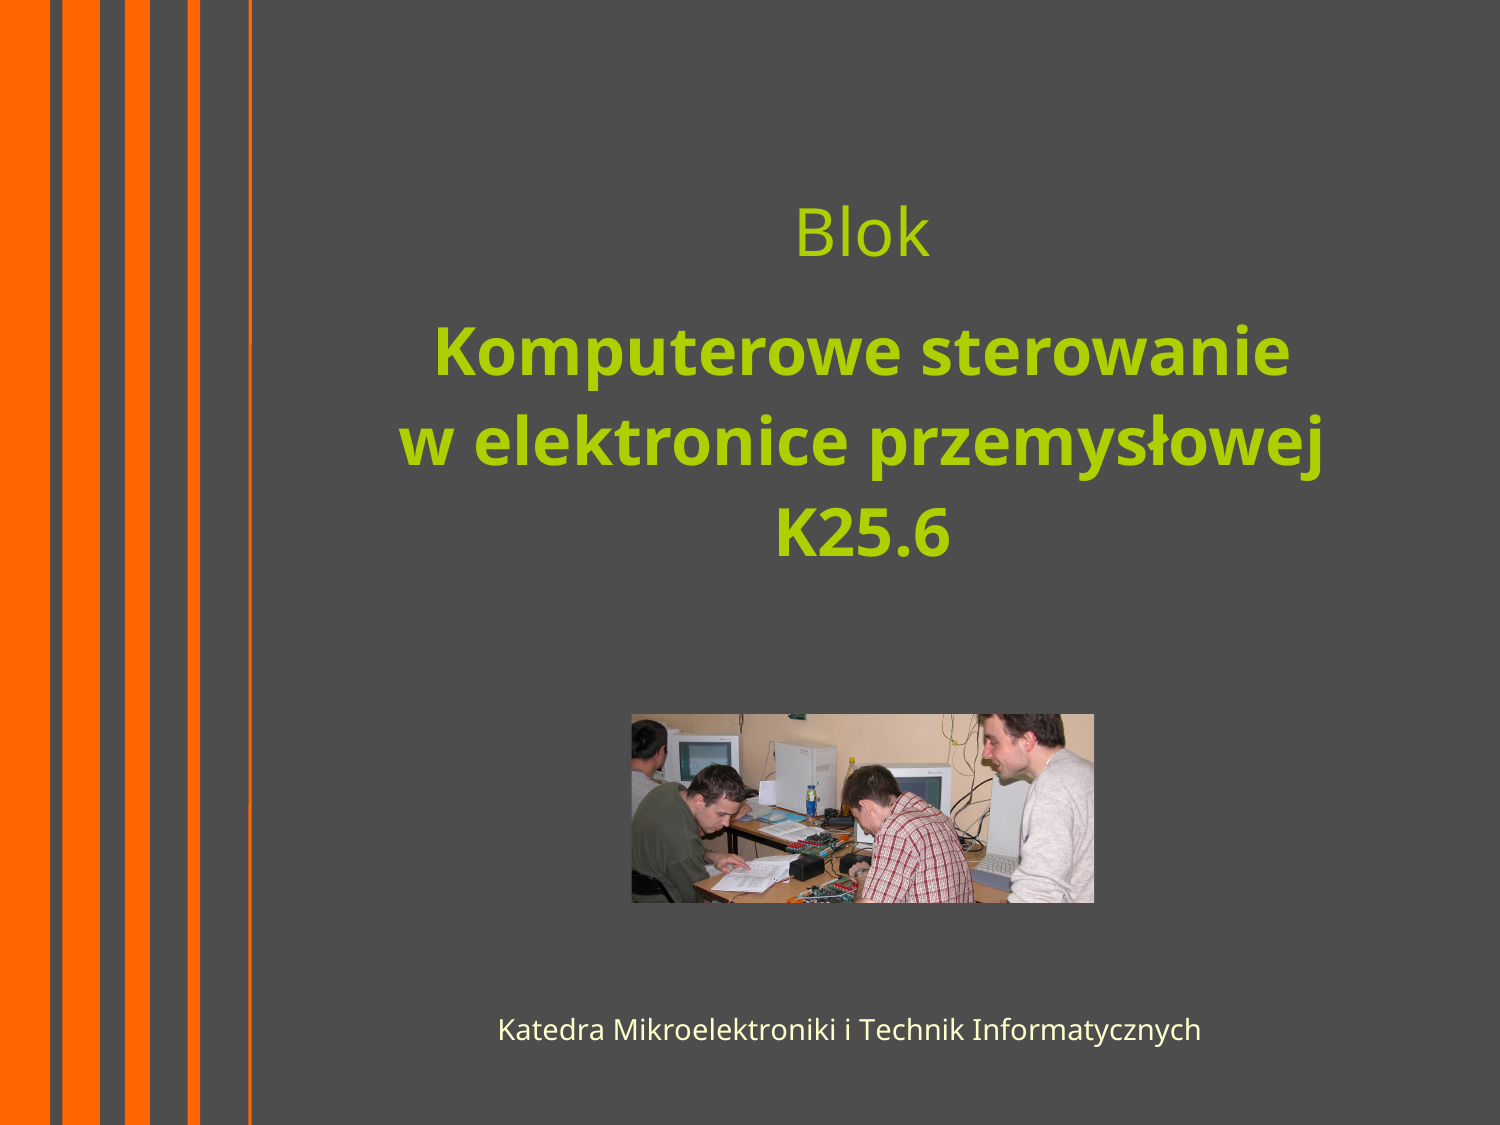

# Blok Komputerowe sterowanie w elektronice przemysłowej K25.6
Katedra Mikroelektroniki i Technik Informatycznych